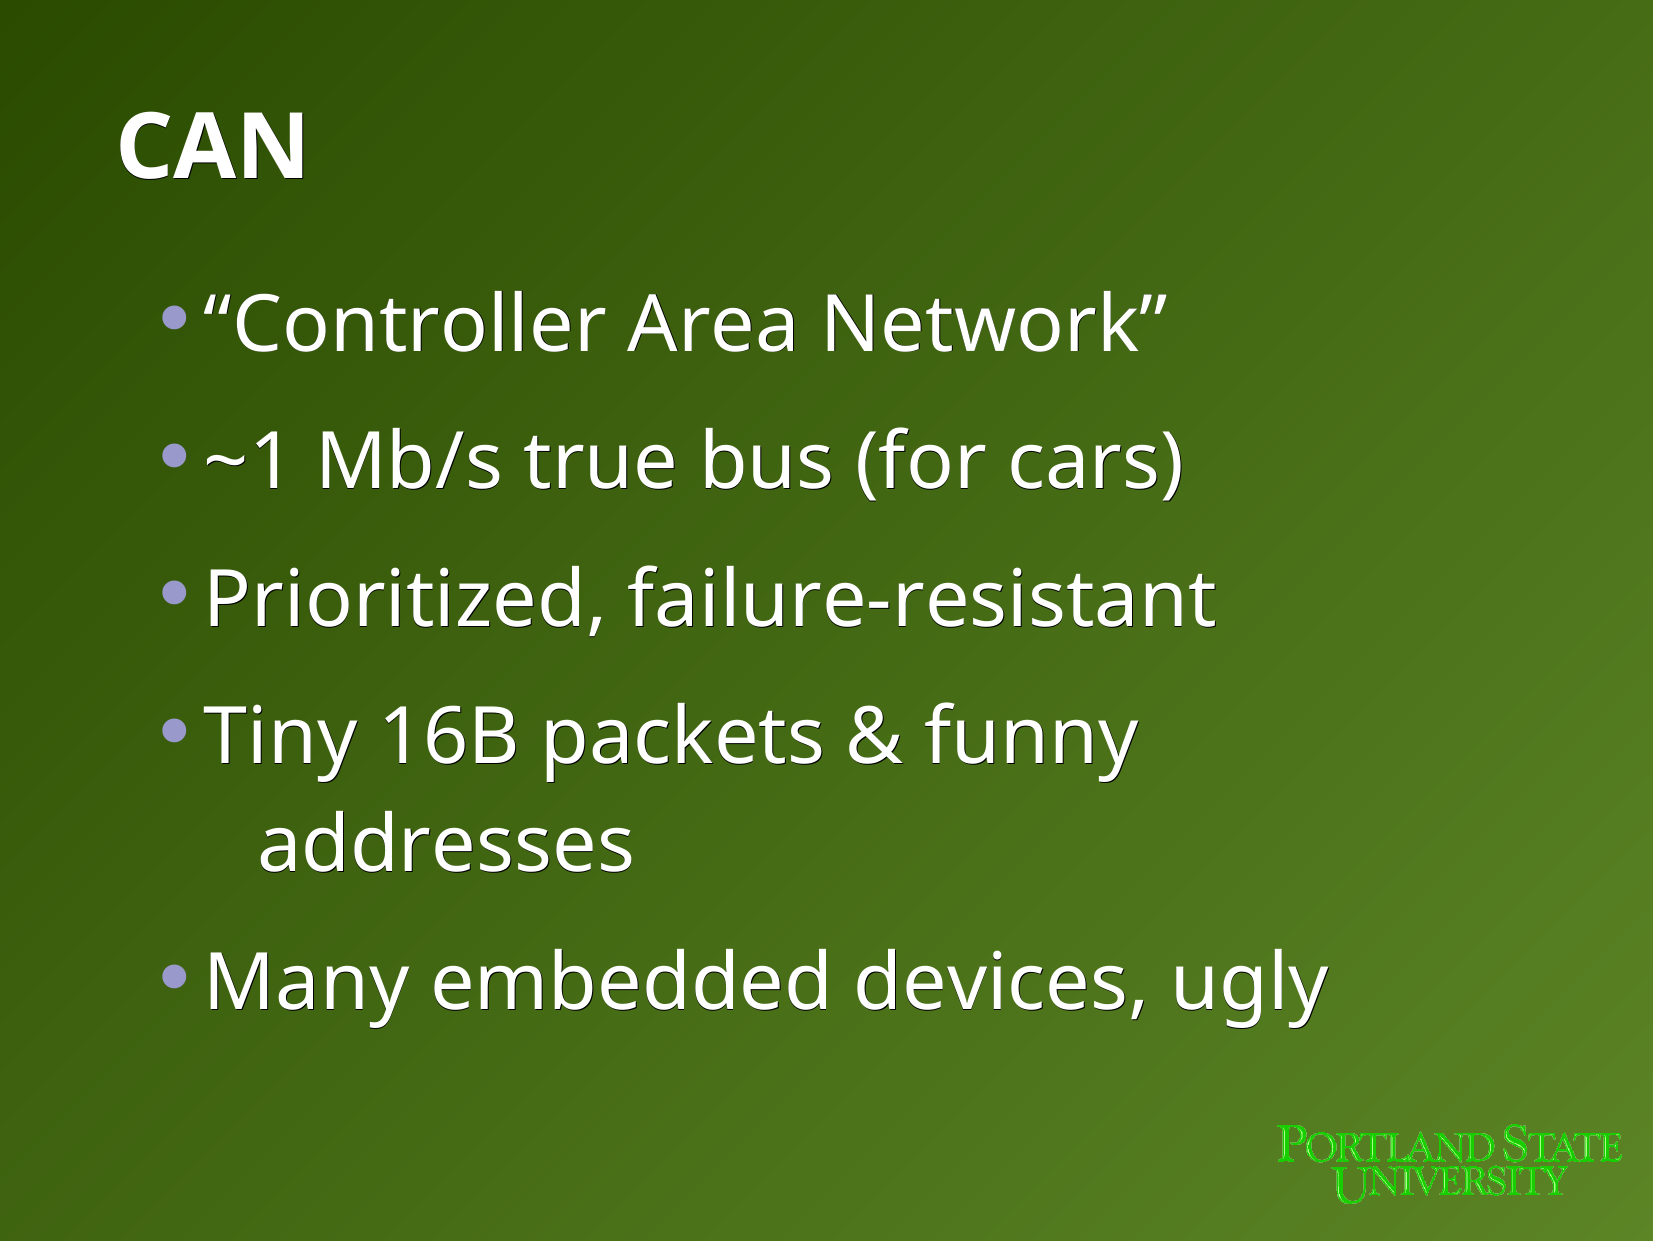

# CAN
“Controller Area Network”
~1 Mb/s true bus (for cars)
Prioritized, failure-resistant
Tiny 16B packets & funny addresses
Many embedded devices, ugly